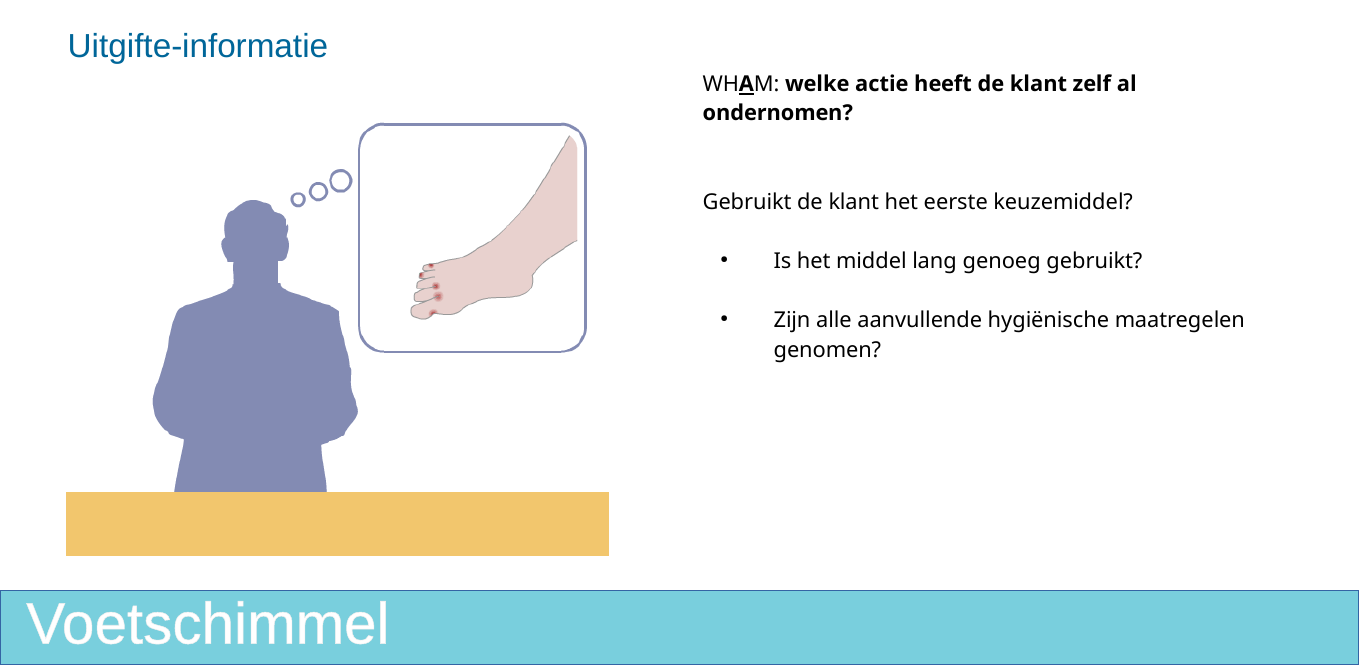

# Uitgifte-informatie
WHAM: welke actie heeft de klant zelf al ondernomen?
Gebruikt de klant het eerste keuzemiddel?
Is het middel lang genoeg gebruikt?
Zijn alle aanvullende hygiënische maatregelen genomen?
Voetschimmel